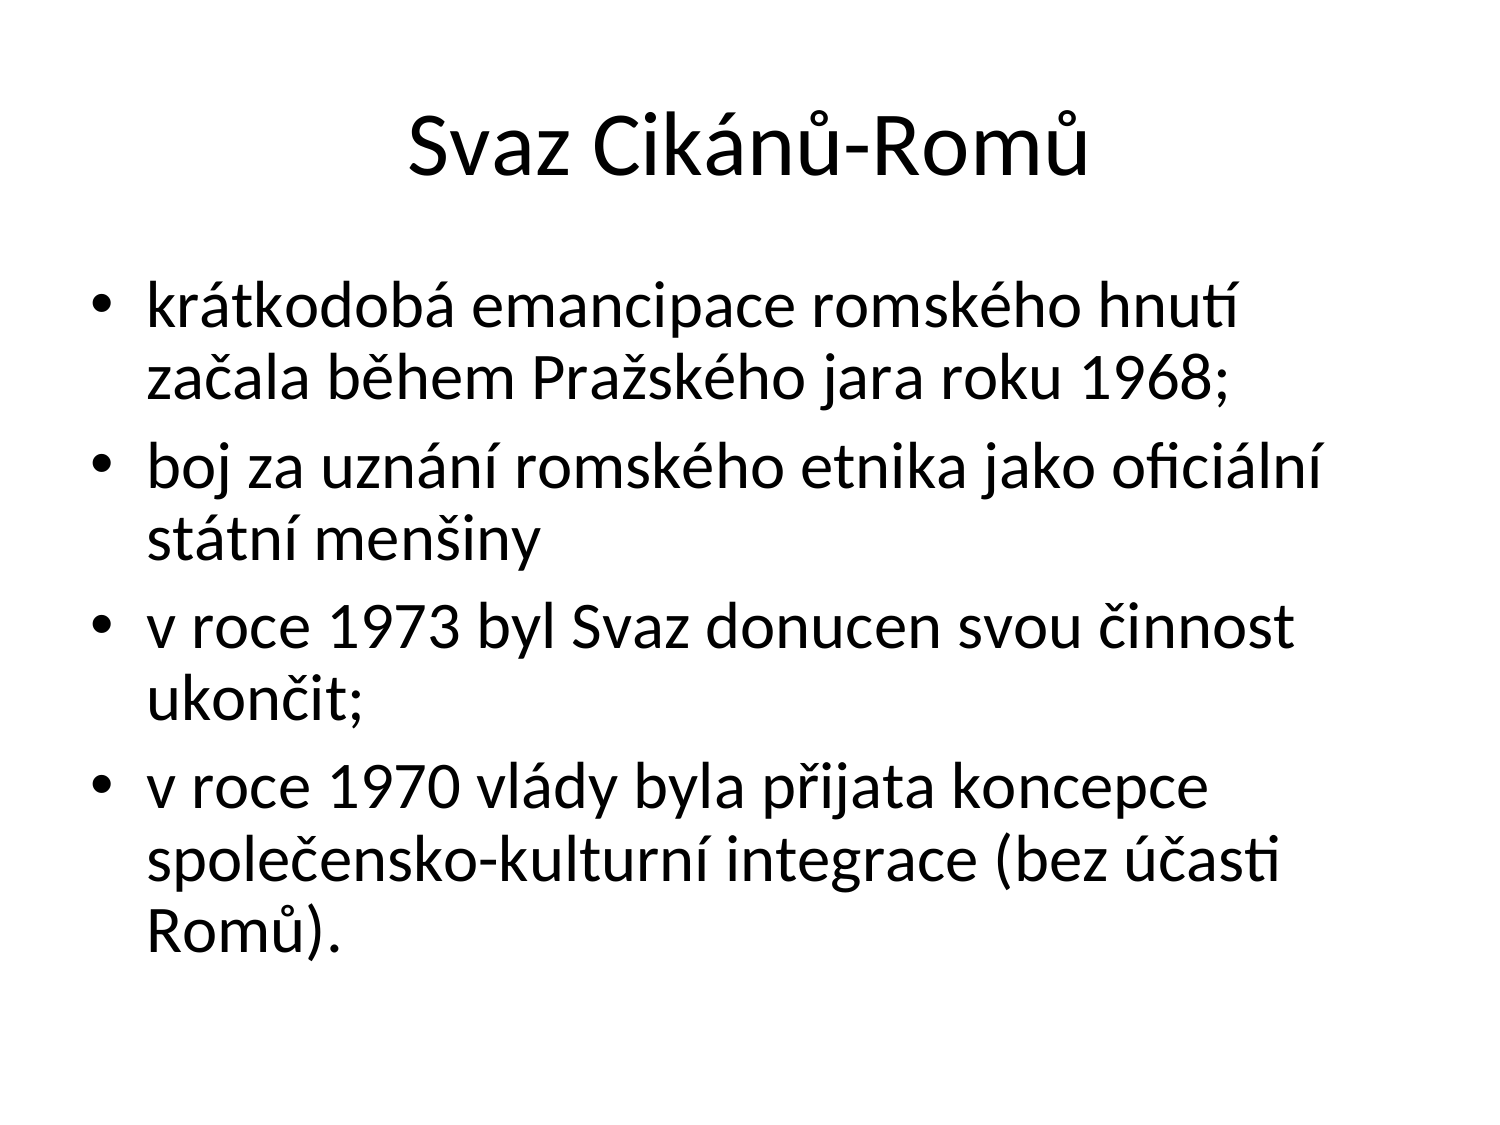

# Svaz Cikánů-Romů
krátkodobá emancipace romského hnutí začala během Pražského jara roku 1968;
boj za uznání romského etnika jako oficiální státní menšiny
v roce 1973 byl Svaz donucen svou činnost ukončit;
v roce 1970 vlády byla přijata koncepce společensko-kulturní integrace (bez účasti Romů).